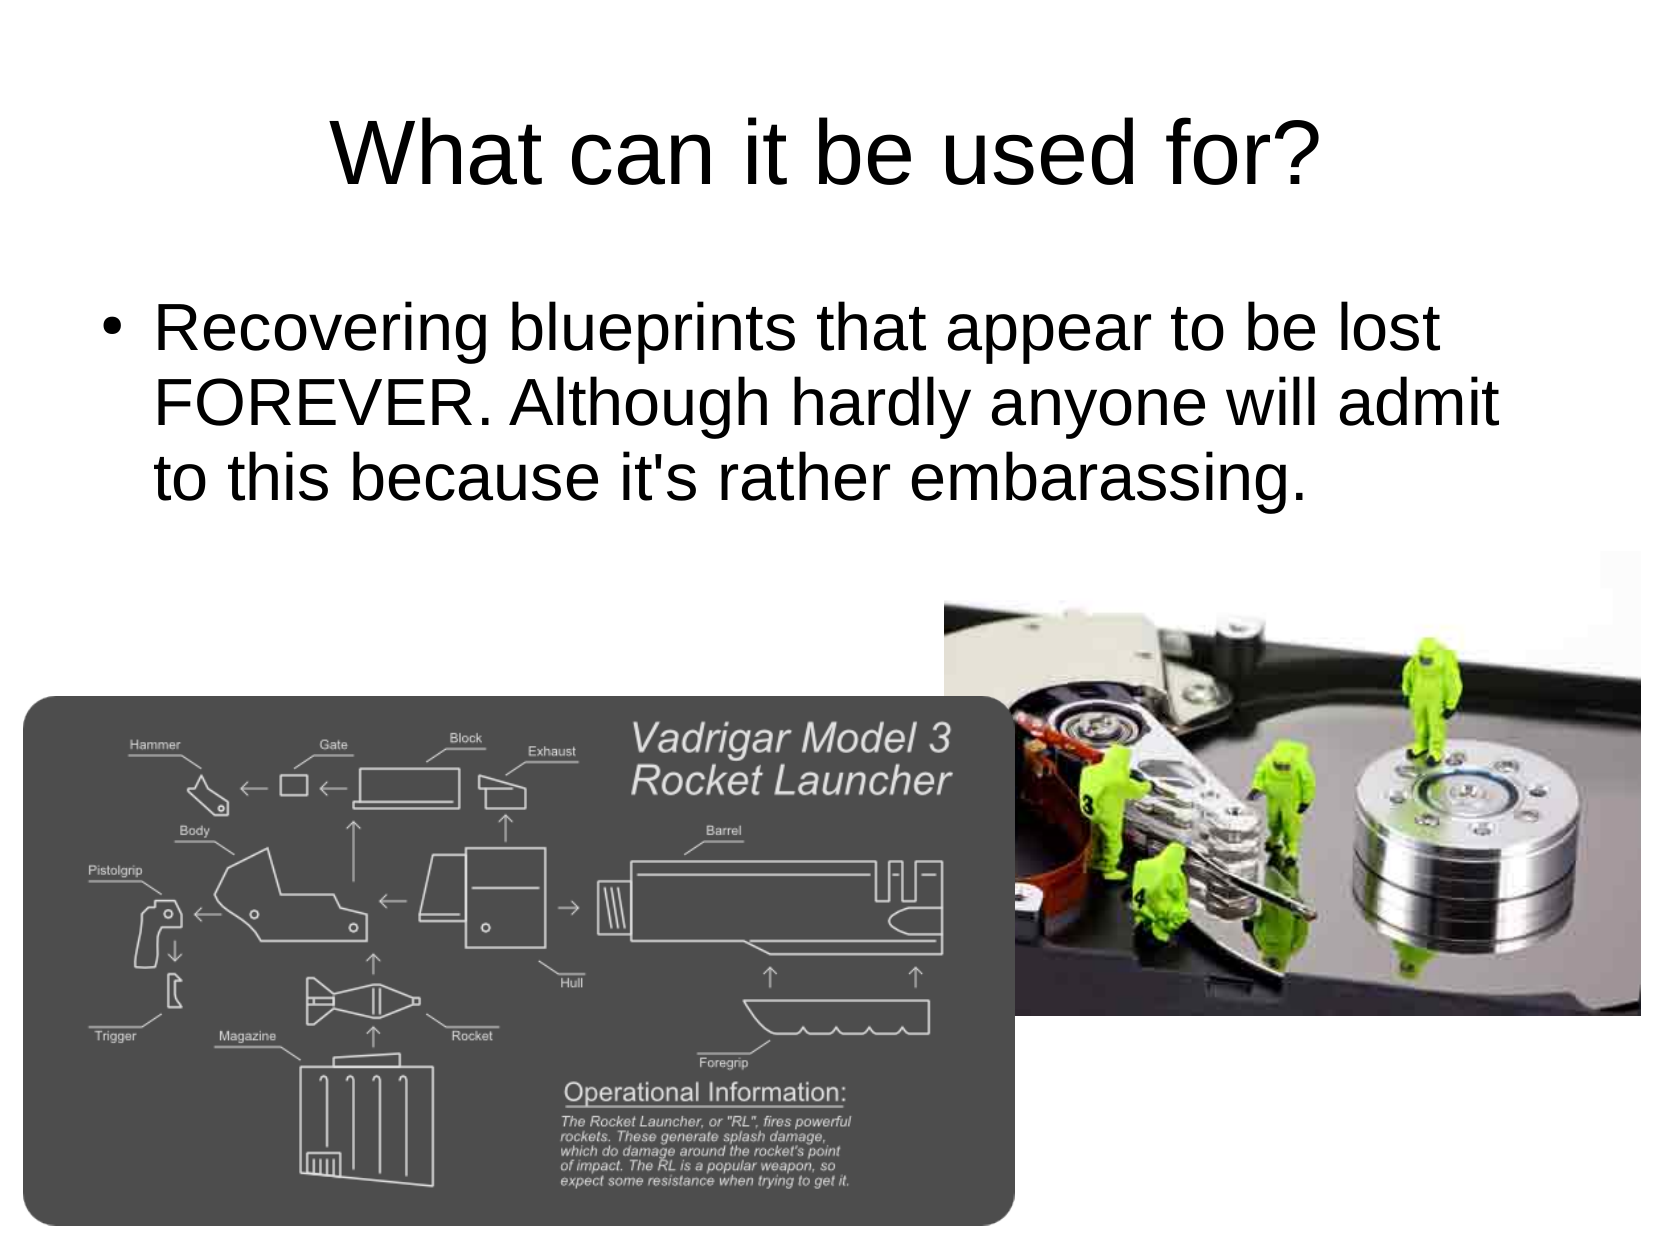

# What can it be used for?
Recovering blueprints that appear to be lost FOREVER. Although hardly anyone will admit to this because it's rather embarassing.